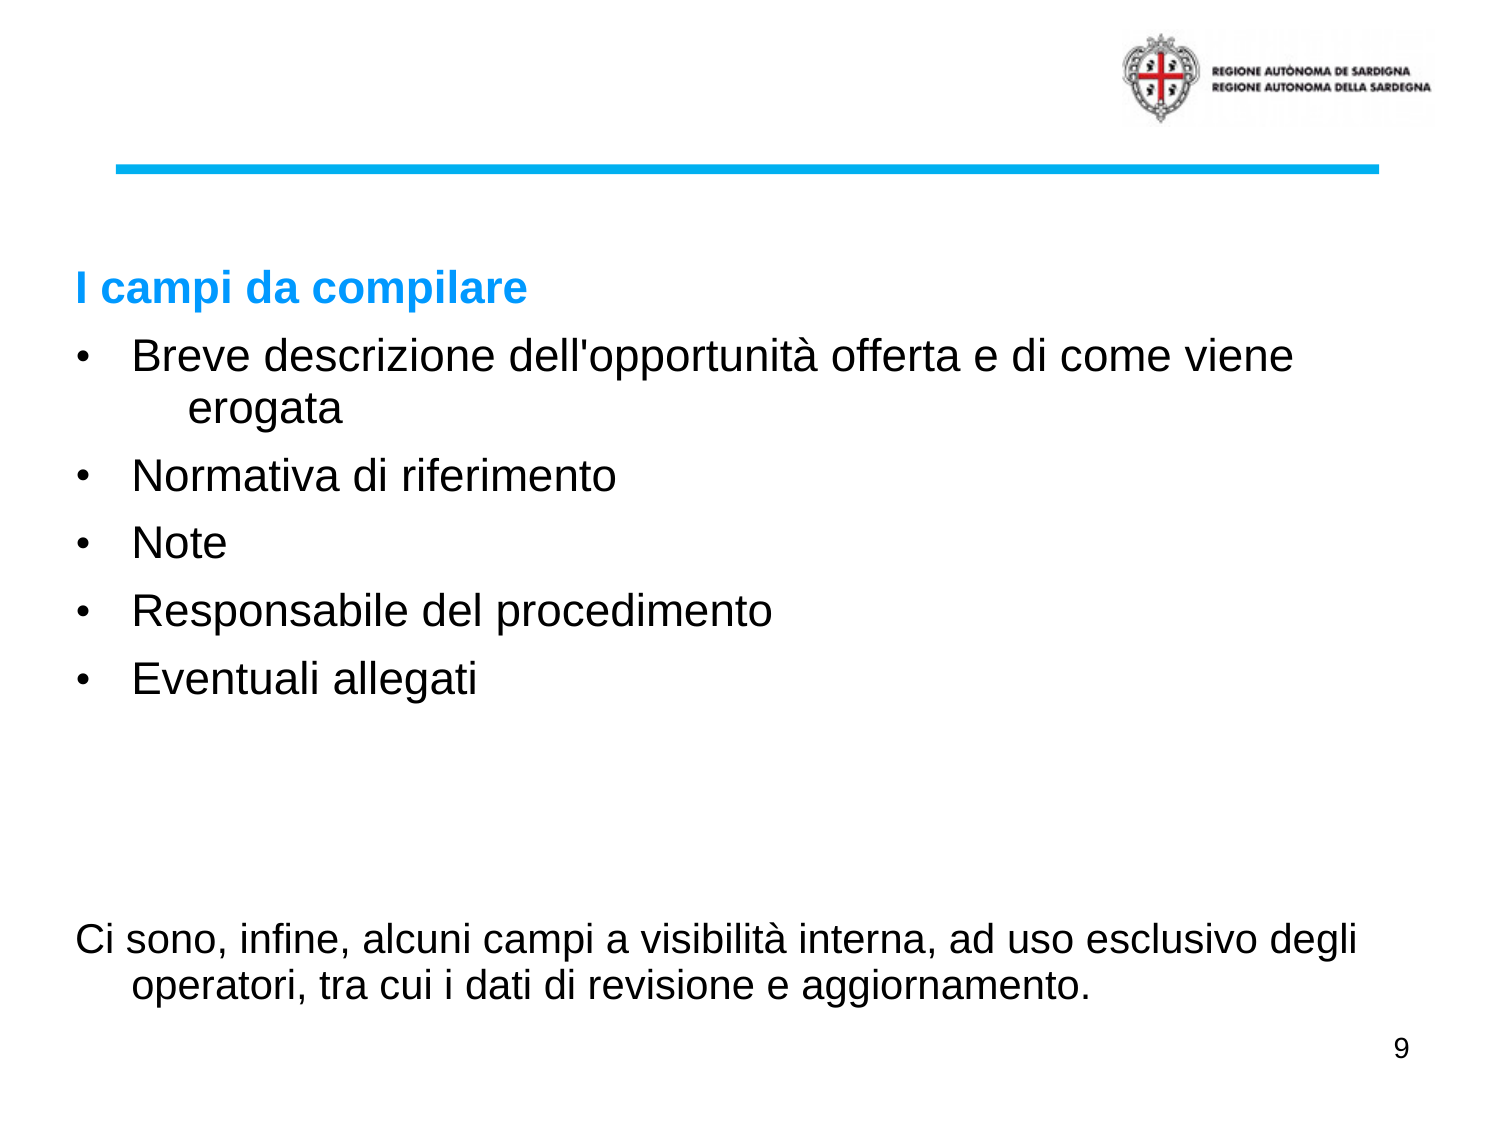

# I campi da compilare
Breve descrizione dell'opportunità offerta e di come viene erogata
Normativa di riferimento
Note
Responsabile del procedimento
Eventuali allegati
Ci sono, infine, alcuni campi a visibilità interna, ad uso esclusivo degli operatori, tra cui i dati di revisione e aggiornamento.
9